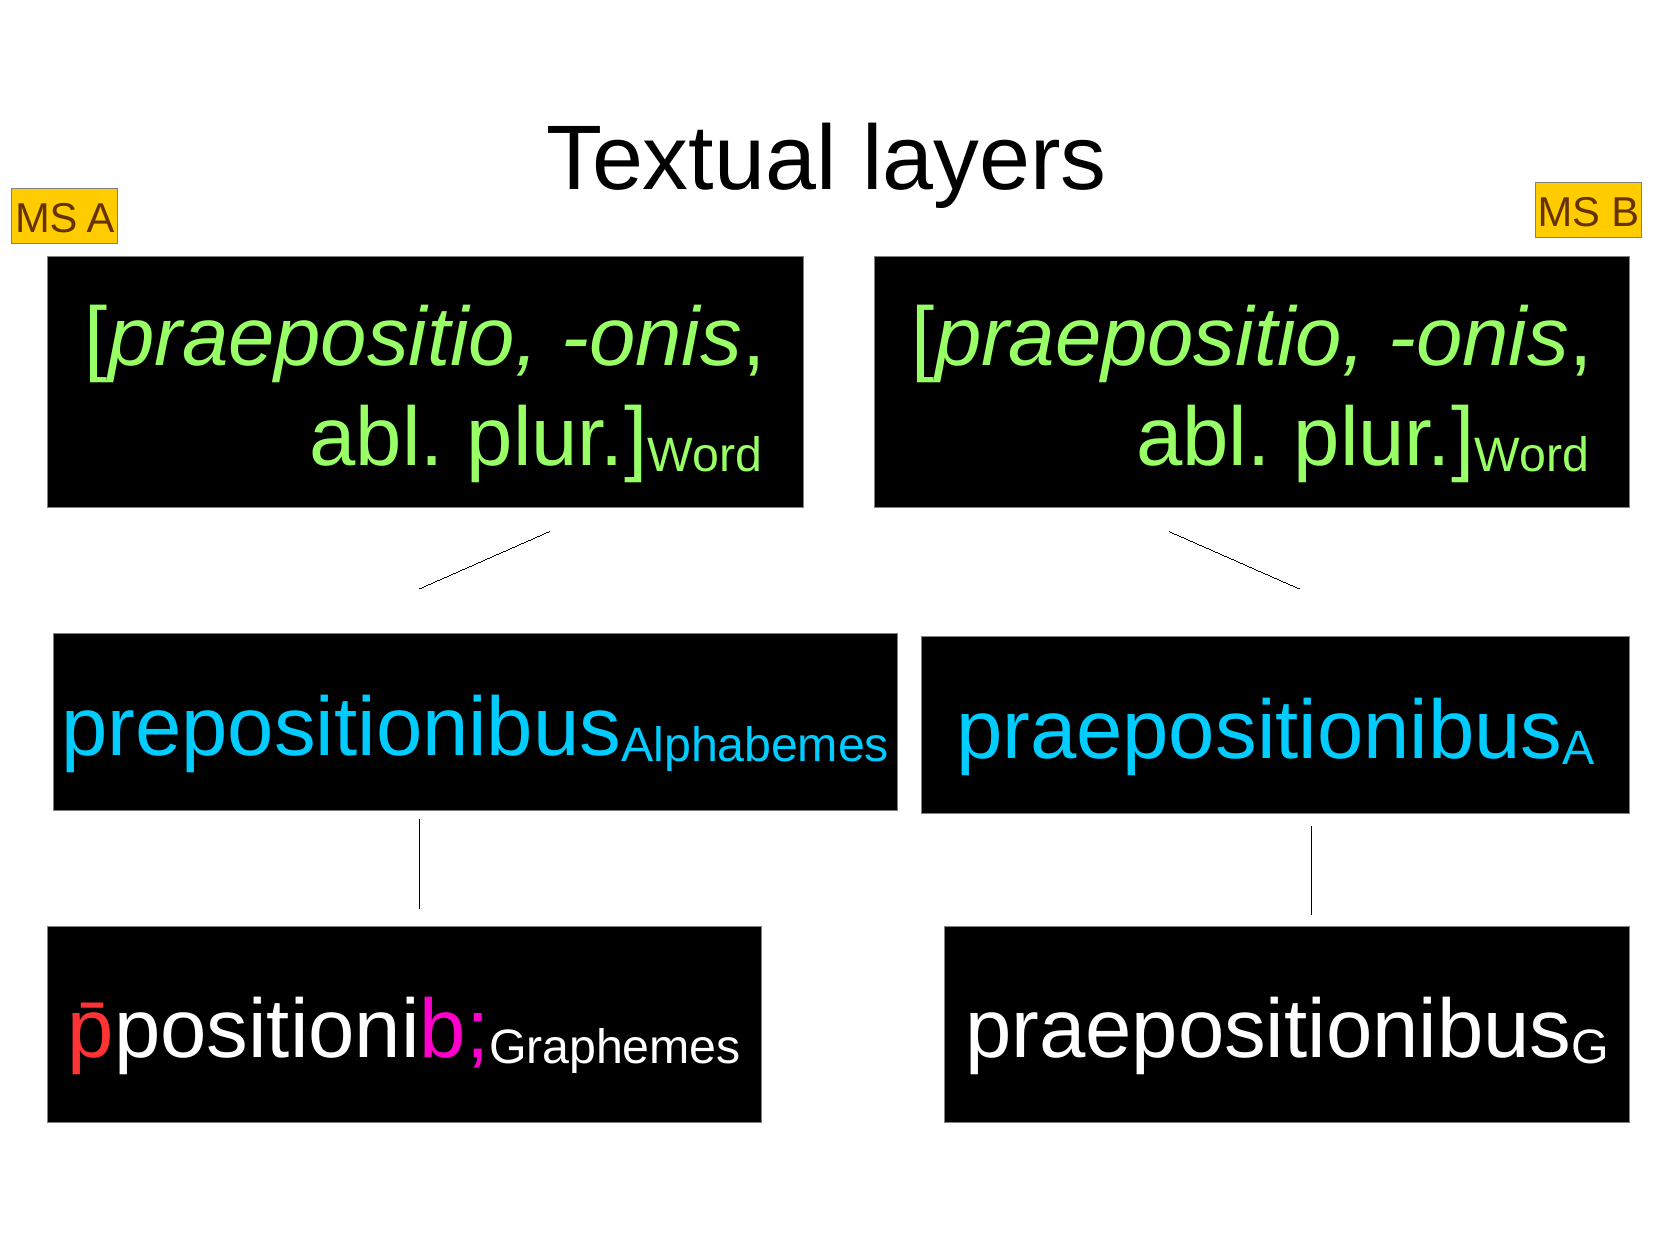

Textual layers
MS B
MS A
[praepositio, -onis,
			abl. plur.]Word
[praepositio, -onis,
			abl. plur.]Word
prepositionibusAlphabemes
praepositionibusA
p̄positionib;Graphemes
praepositionibusG